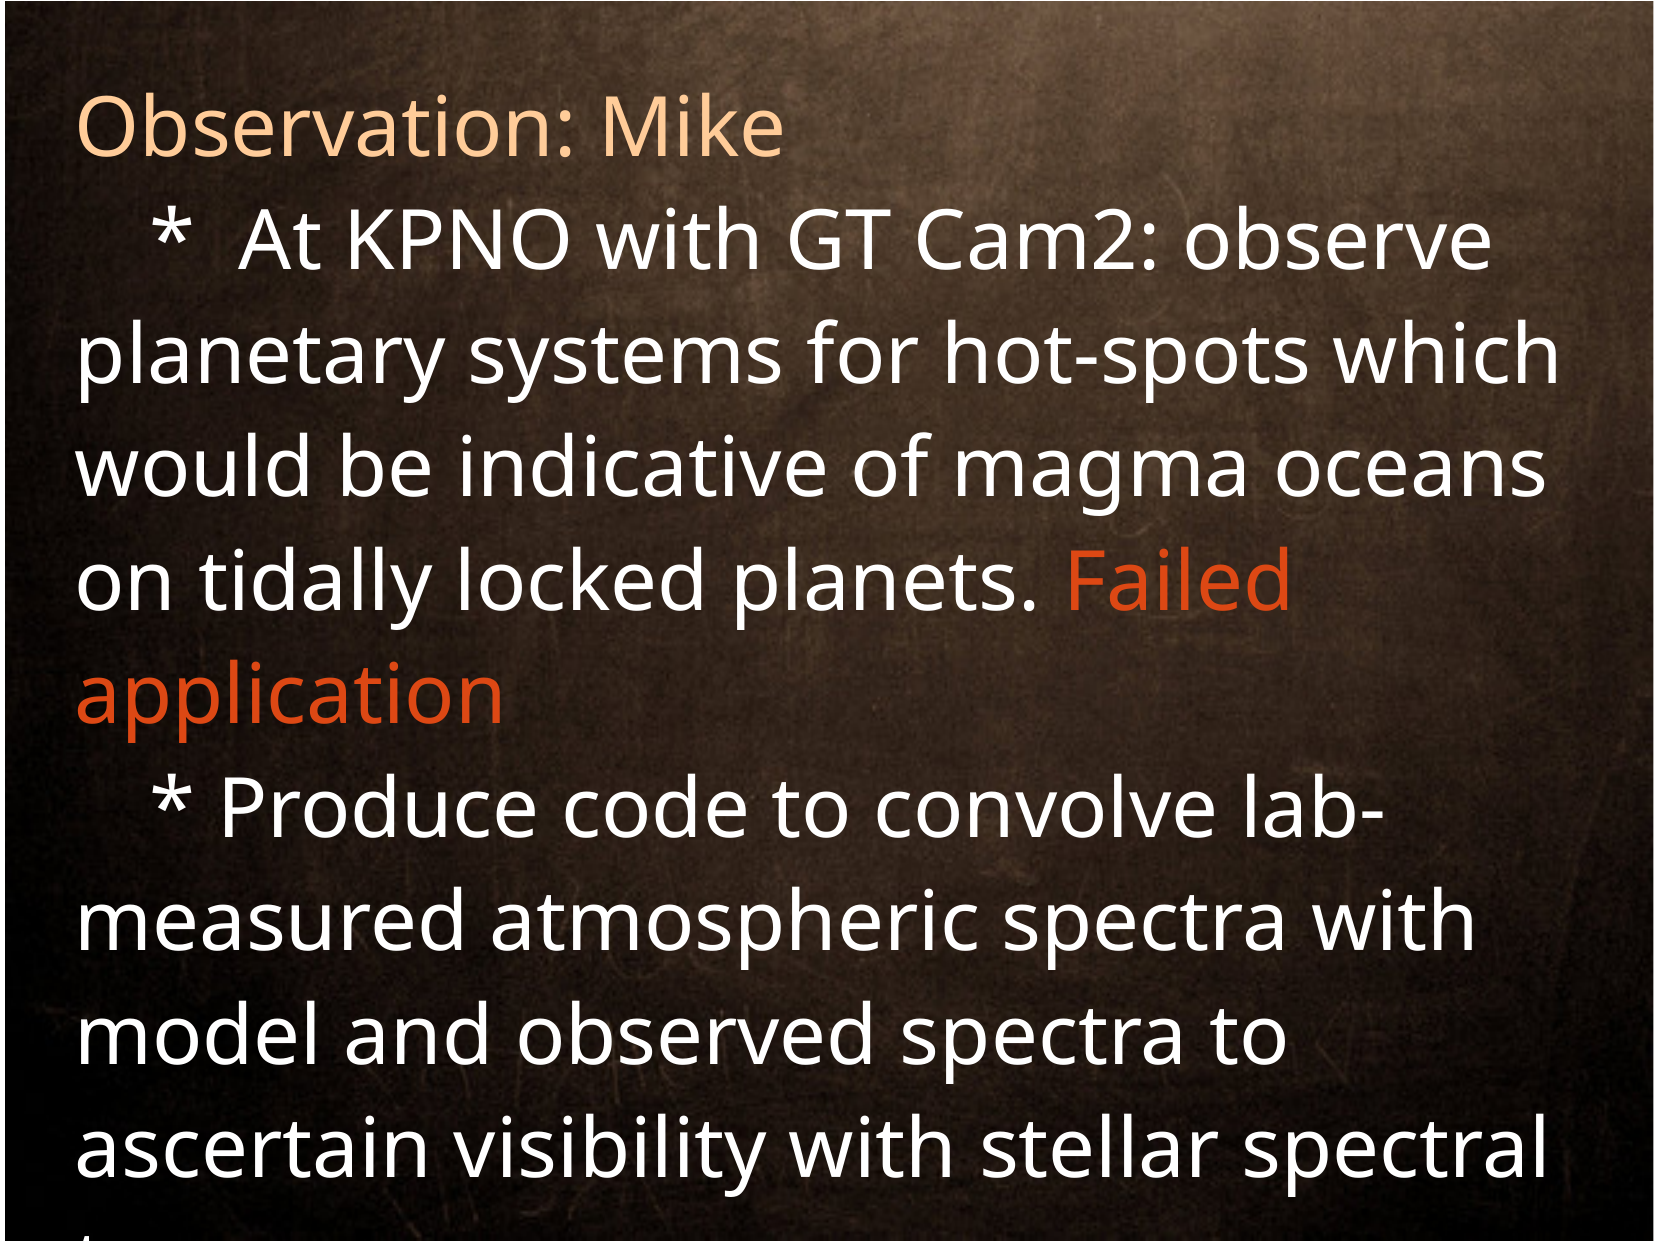

Observation: Mike
	* At KPNO with GT Cam2: observe planetary systems for hot-spots which would be indicative of magma oceans on tidally locked planets. Failed application
	* Produce code to convolve lab-measured atmospheric spectra with model and observed spectra to ascertain visibility with stellar spectral type.